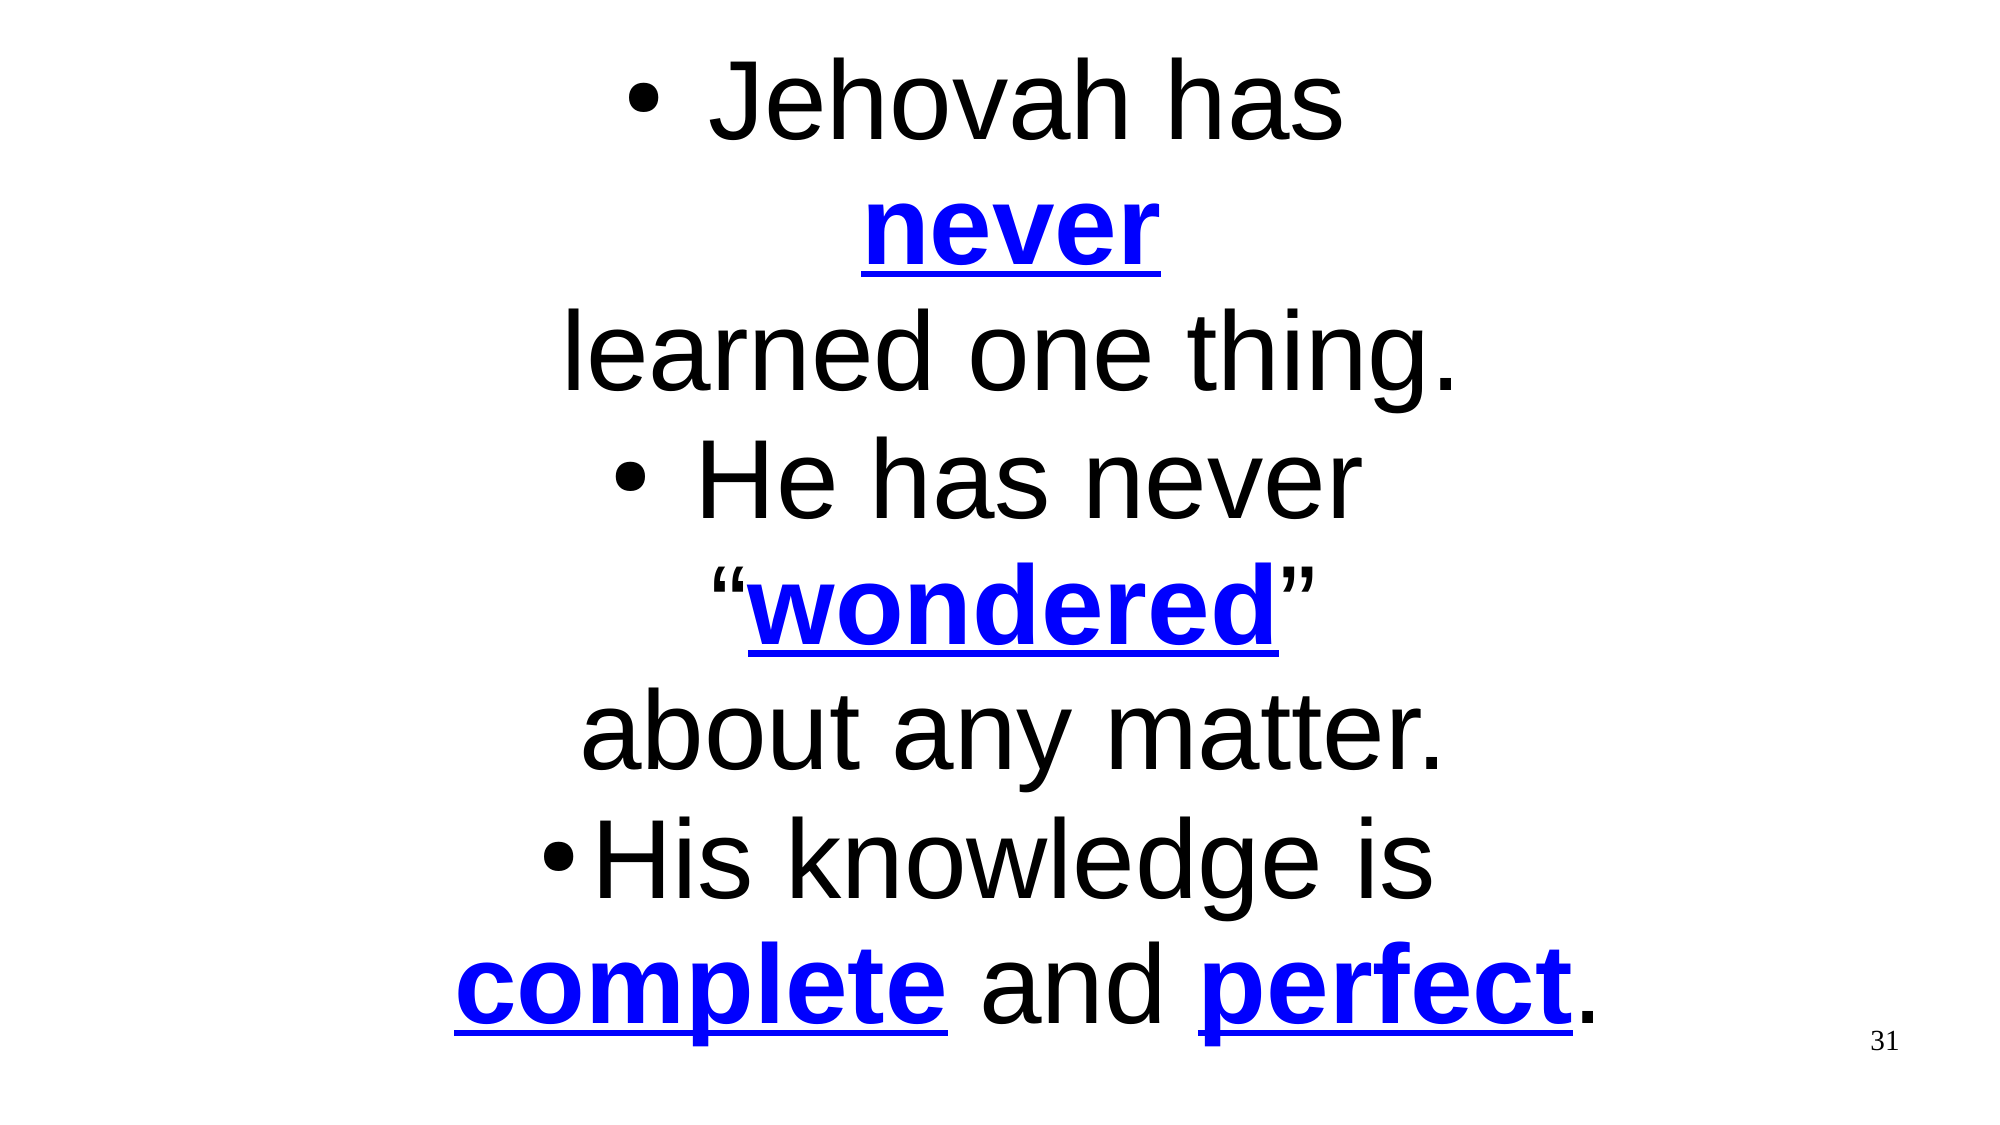

# Jehovah has never learned one thing.
 He has never
“wondered”
about any matter.
His knowledge is
complete and perfect.
31